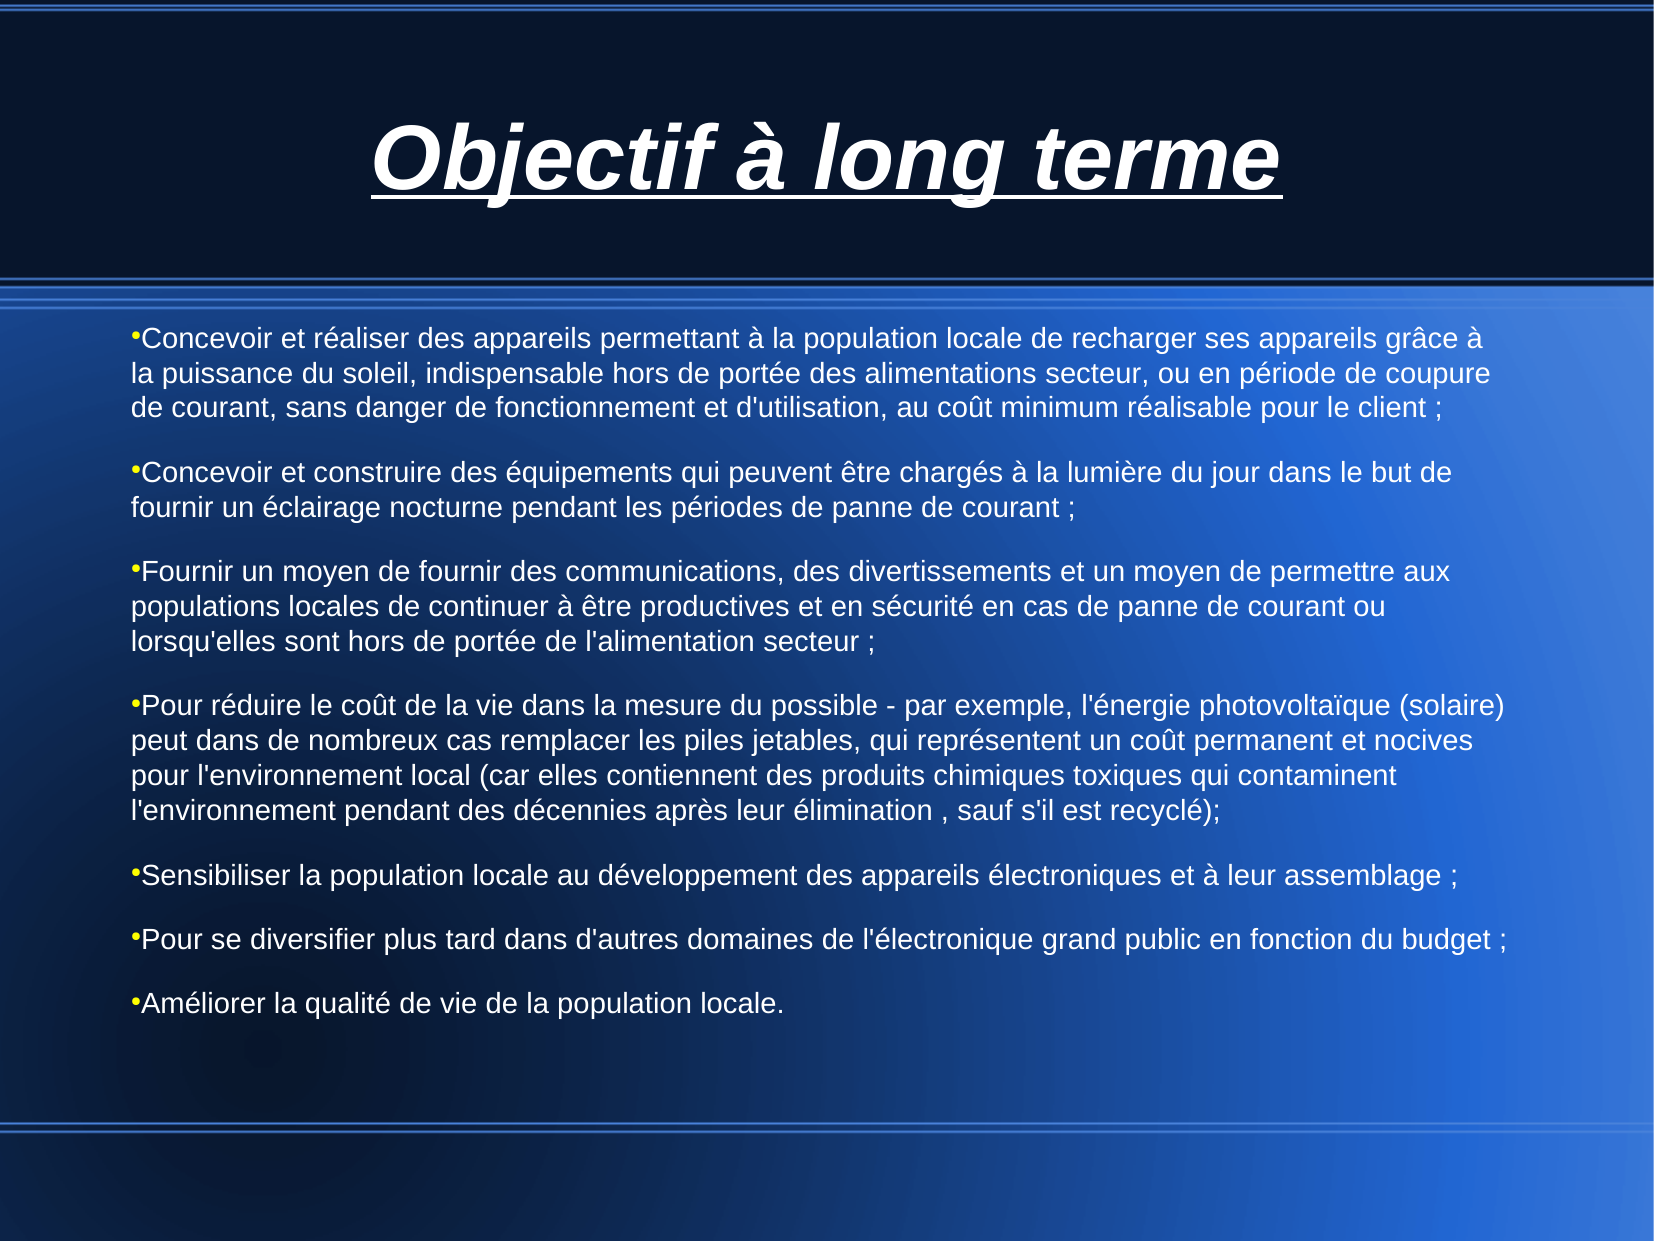

# Objectif à long terme
Concevoir et réaliser des appareils permettant à la population locale de recharger ses appareils grâce à la puissance du soleil, indispensable hors de portée des alimentations secteur, ou en période de coupure de courant, sans danger de fonctionnement et d'utilisation, au coût minimum réalisable pour le client ;
Concevoir et construire des équipements qui peuvent être chargés à la lumière du jour dans le but de fournir un éclairage nocturne pendant les périodes de panne de courant ;
Fournir un moyen de fournir des communications, des divertissements et un moyen de permettre aux populations locales de continuer à être productives et en sécurité en cas de panne de courant ou lorsqu'elles sont hors de portée de l'alimentation secteur ;
Pour réduire le coût de la vie dans la mesure du possible - par exemple, l'énergie photovoltaïque (solaire) peut dans de nombreux cas remplacer les piles jetables, qui représentent un coût permanent et nocives pour l'environnement local (car elles contiennent des produits chimiques toxiques qui contaminent l'environnement pendant des décennies après leur élimination , sauf s'il est recyclé);
Sensibiliser la population locale au développement des appareils électroniques et à leur assemblage ;
Pour se diversifier plus tard dans d'autres domaines de l'électronique grand public en fonction du budget ;
Améliorer la qualité de vie de la population locale.